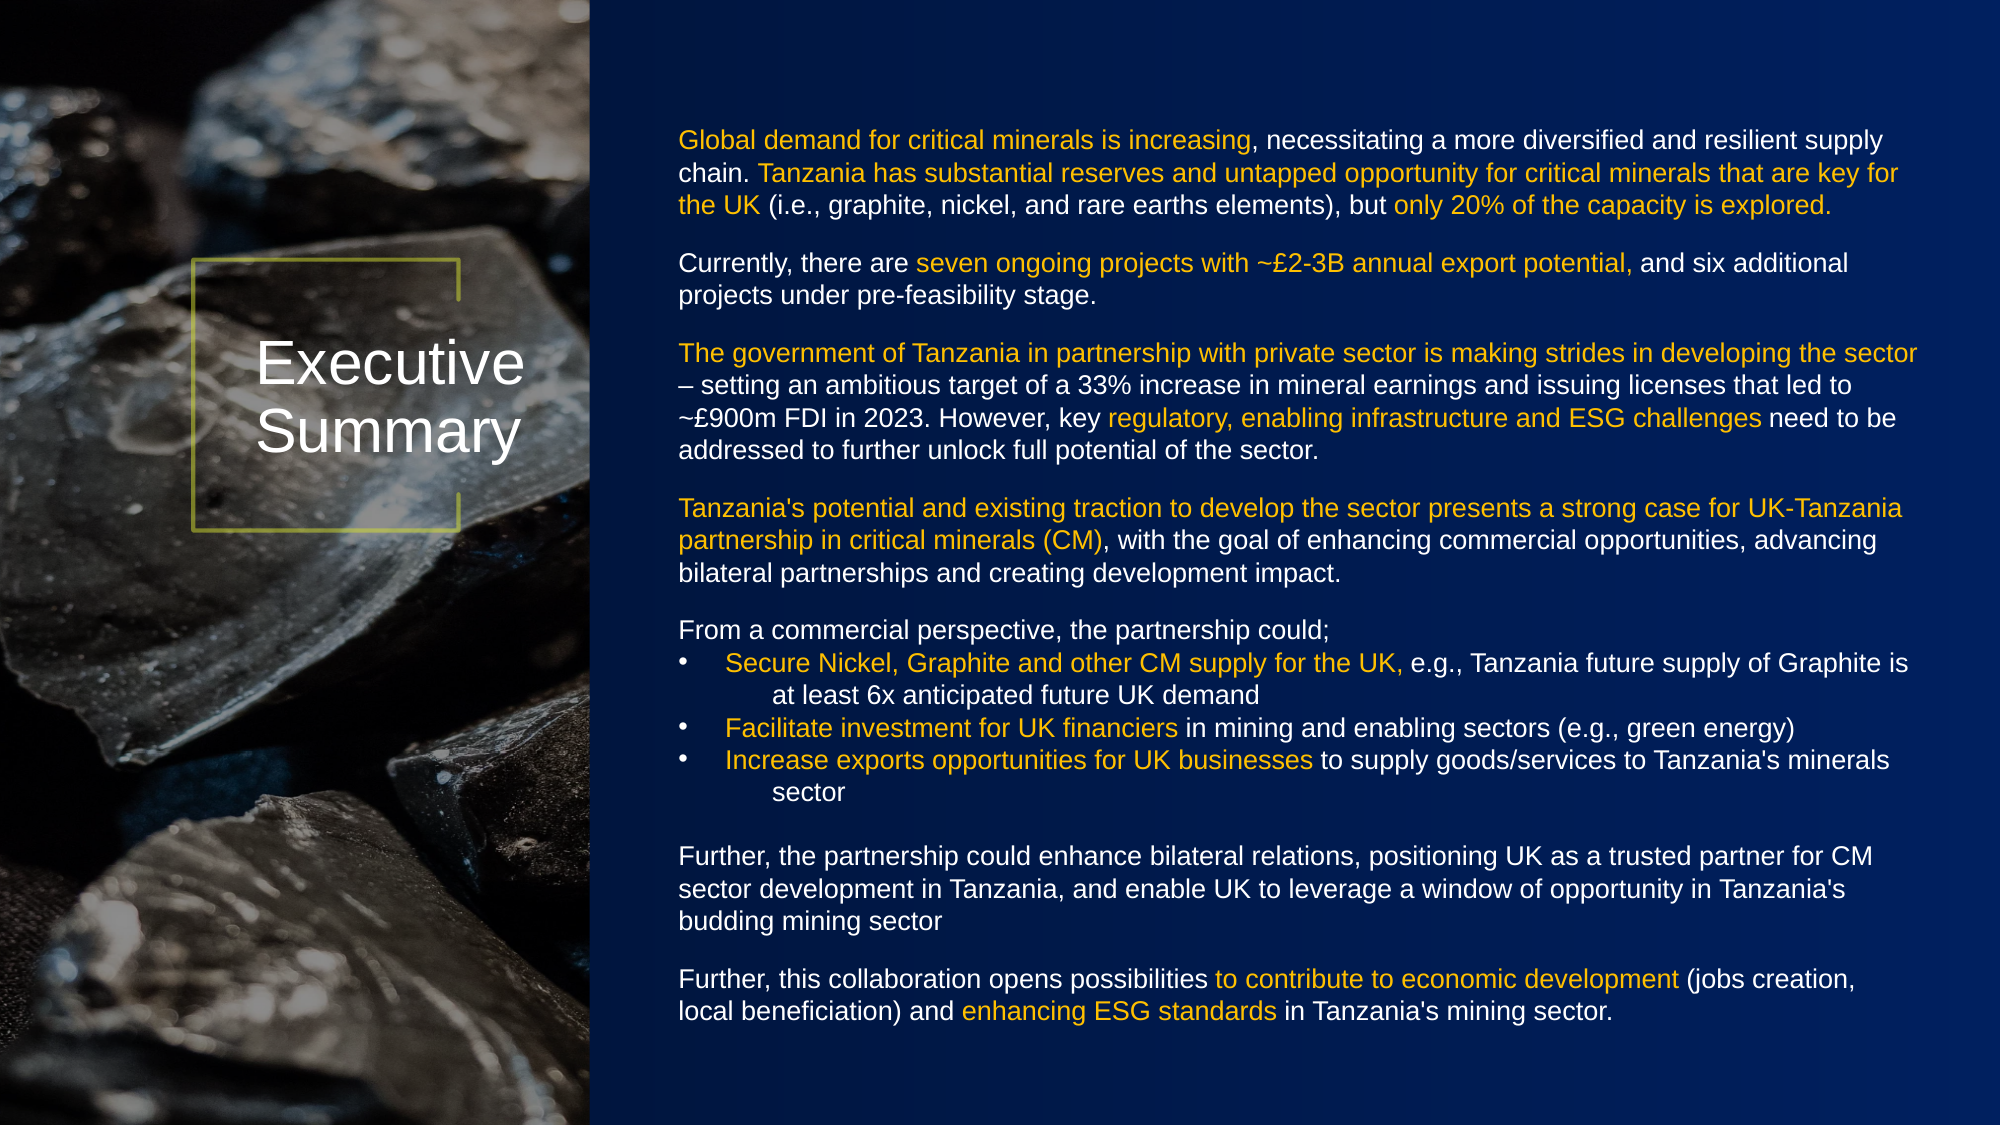

Global demand for critical minerals is increasing, necessitating a more diversified and resilient supply chain. Tanzania has substantial reserves and untapped opportunity for critical minerals that are key for the UK (i.e., graphite, nickel, and rare earths elements), but only 20% of the capacity is explored.
Currently, there are seven ongoing projects with ~£2-3B annual export potential, and six additional projects under pre-feasibility stage.
The government of Tanzania in partnership with private sector is making strides in developing the sector – setting an ambitious target of a 33% increase in mineral earnings and issuing licenses that led to ~£900m FDI in 2023. However, key regulatory, enabling infrastructure and ESG challenges need to be addressed to further unlock full potential of the sector.
Tanzania's potential and existing traction to develop the sector presents a strong case for UK-Tanzania partnership in critical minerals (CM), with the goal of enhancing commercial opportunities, advancing bilateral partnerships and creating development impact.
From a commercial perspective, the partnership could;
Secure Nickel, Graphite and other CM supply for the UK, e.g., Tanzania future supply of Graphite is at least 6x anticipated future UK demand
Facilitate investment for UK financiers in mining and enabling sectors (e.g., green energy)
Increase exports opportunities for UK businesses to supply goods/services to Tanzania's minerals sector
Further, the partnership could enhance bilateral relations, positioning UK as a trusted partner for CM sector development in Tanzania, and enable UK to leverage a window of opportunity in Tanzania's budding mining sector
Further, this collaboration opens possibilities to contribute to economic development (jobs creation, local beneficiation) and enhancing ESG standards in Tanzania's mining sector.
Executive Summary